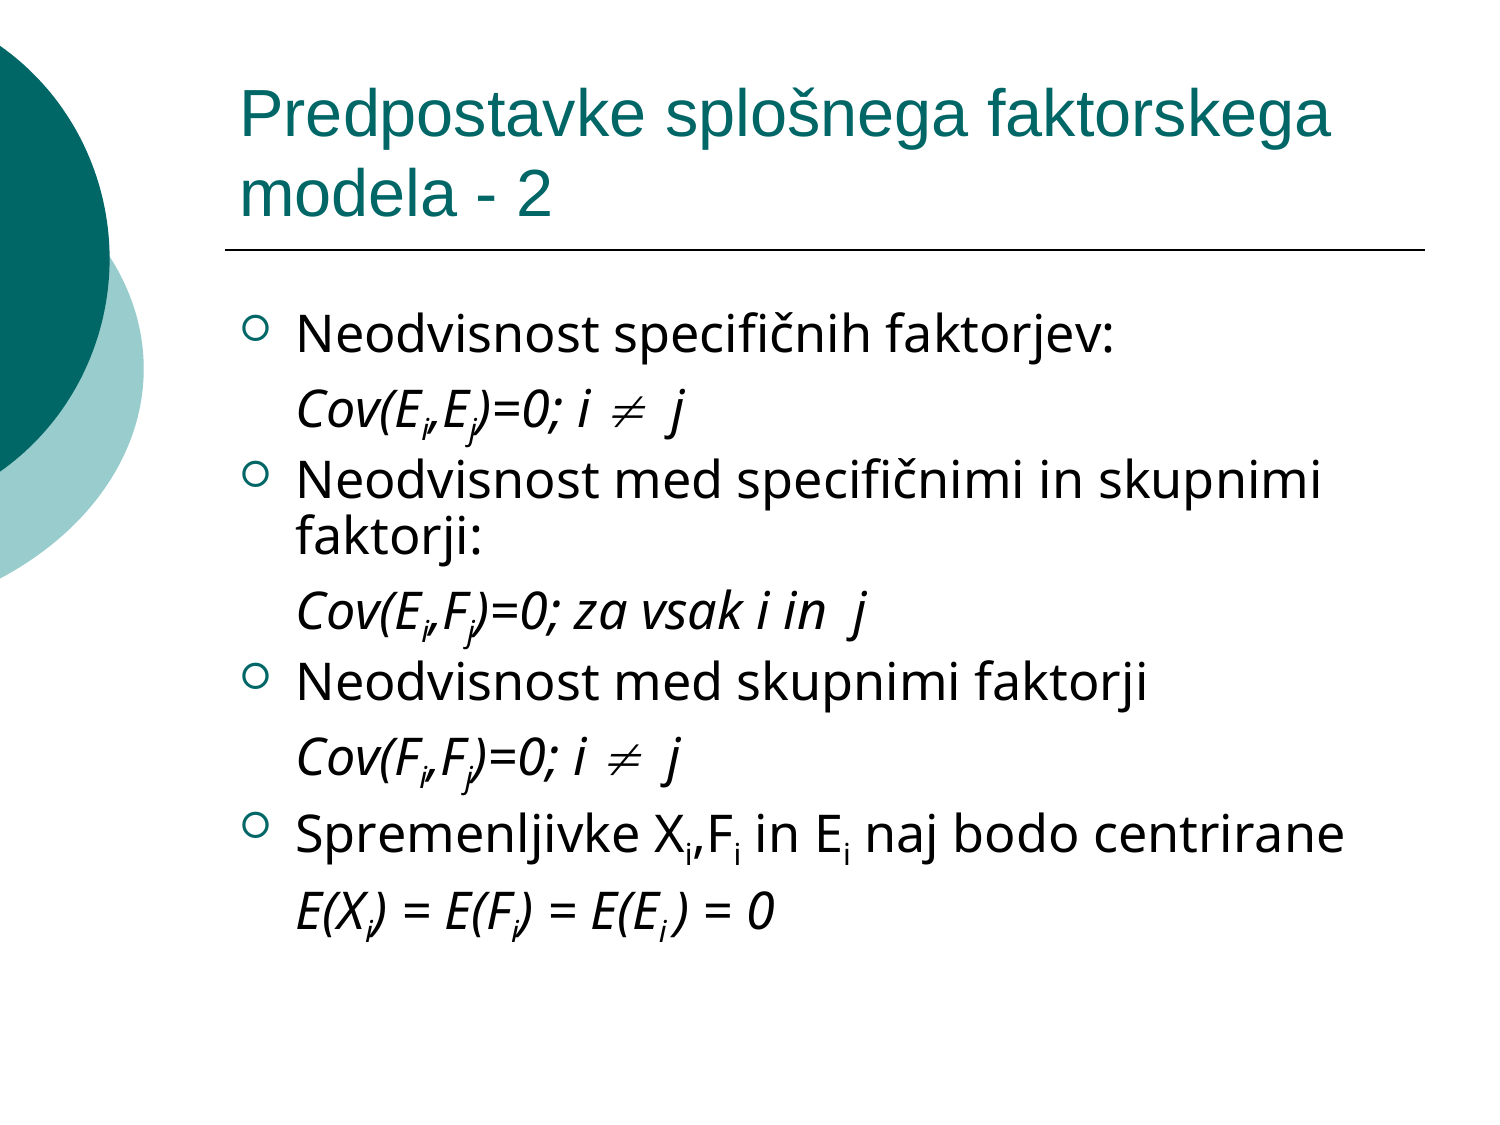

# Predpostavke splošnega faktorskega modela - 2
Neodvisnost specifičnih faktorjev:
	Cov(Ei,Ej)=0; i j
Neodvisnost med specifičnimi in skupnimi faktorji:
	Cov(Ei,Fj)=0; za vsak i inj
Neodvisnost med skupnimi faktorji
	Cov(Fi,Fj)=0; i j
Spremenljivke Xi,Fi in Ei naj bodo centrirane
	E(Xi) = E(Fi) = E(Ei ) = 0